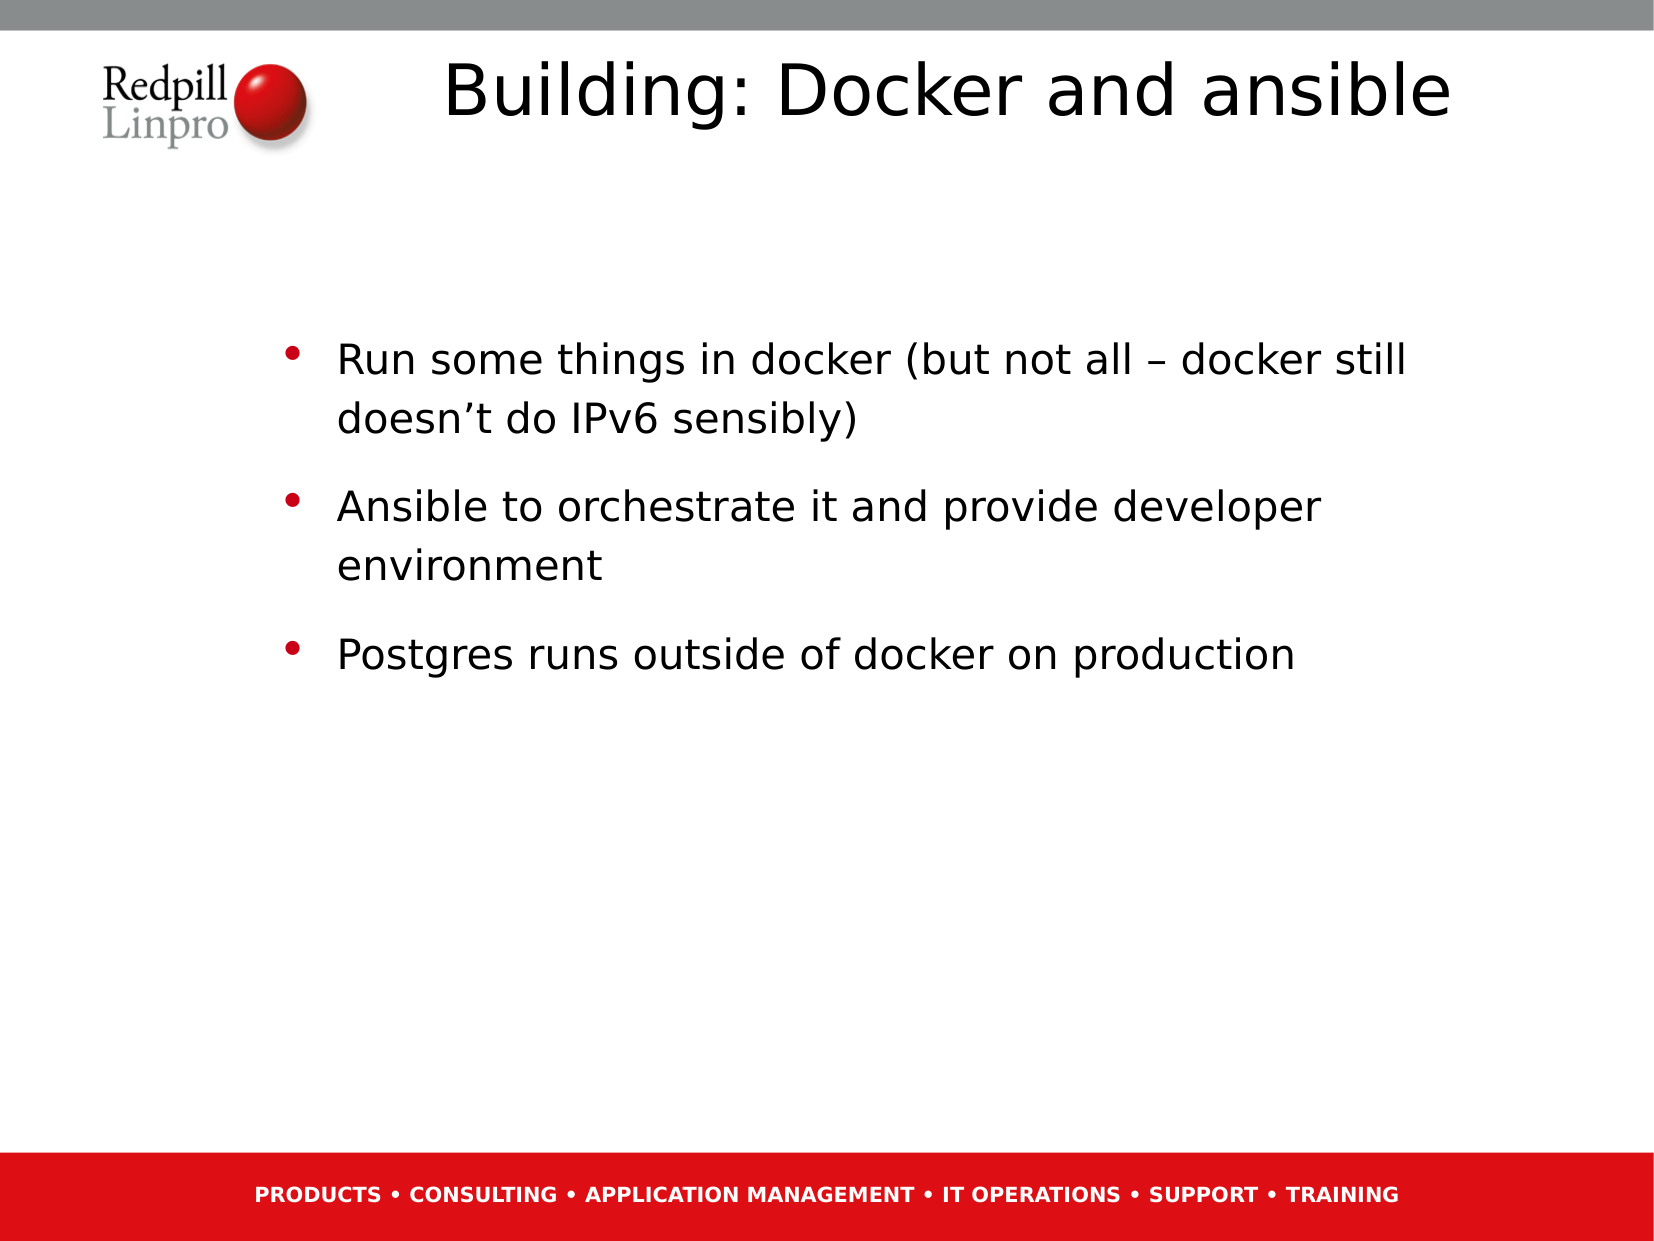

# Building: Docker and ansible
Run some things in docker (but not all – docker still doesn’t do IPv6 sensibly)
Ansible to orchestrate it and provide developer environment
Postgres runs outside of docker on production